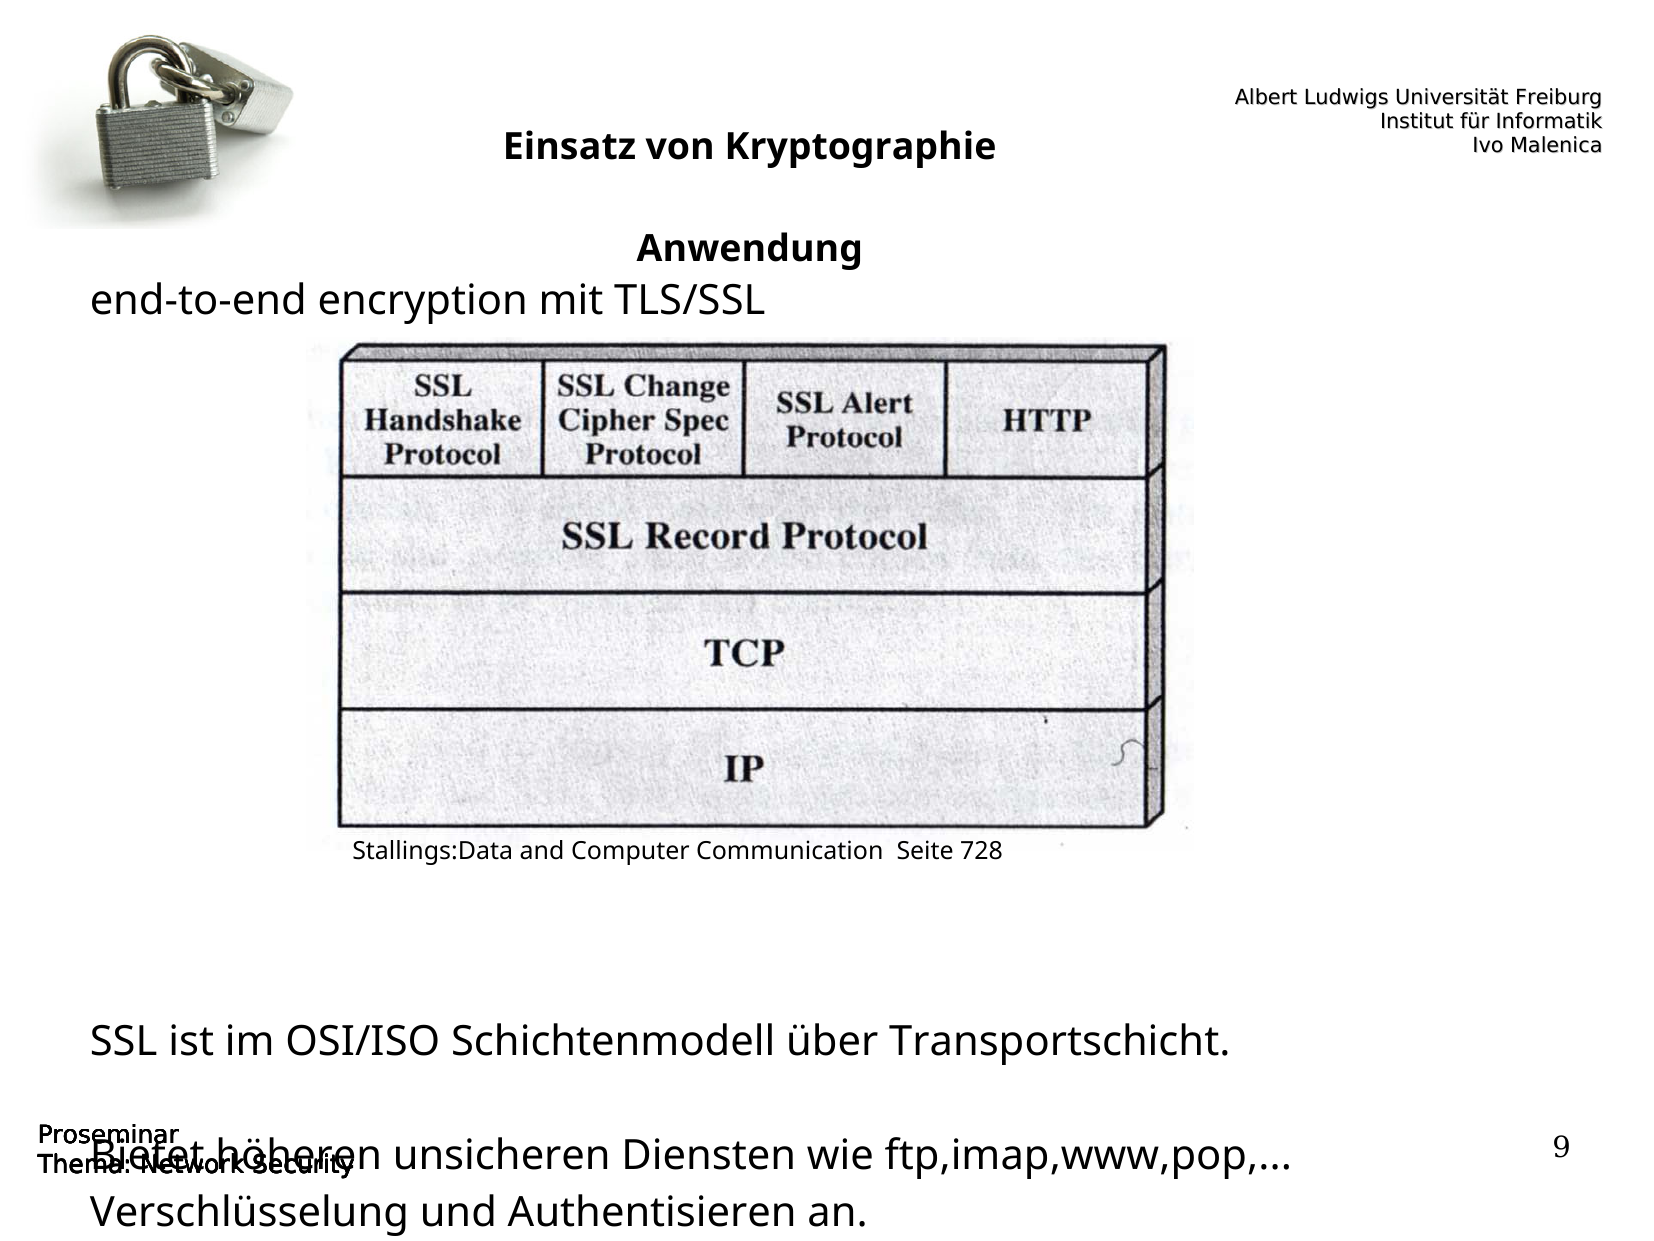

Albert Ludwigs Universität Freiburg
Institut für Informatik
Ivo Malenica
Einsatz von Kryptographie
Anwendung
end-to-end encryption mit TLS/SSL
SSL ist im OSI/ISO Schichtenmodell über Transportschicht.
Bietet höheren unsicheren Diensten wie ftp,imap,www,pop,... Verschlüsselung und Authentisieren an.
	Stallings:Data and Computer Communication Seite 728
# Proseminar Thema: Network Security
Proseminar
Thema: Network Security
Proseminar
Thema: Network Security
Proseminar
Thema: Network Security
Proseminar
Thema: Network Security
9